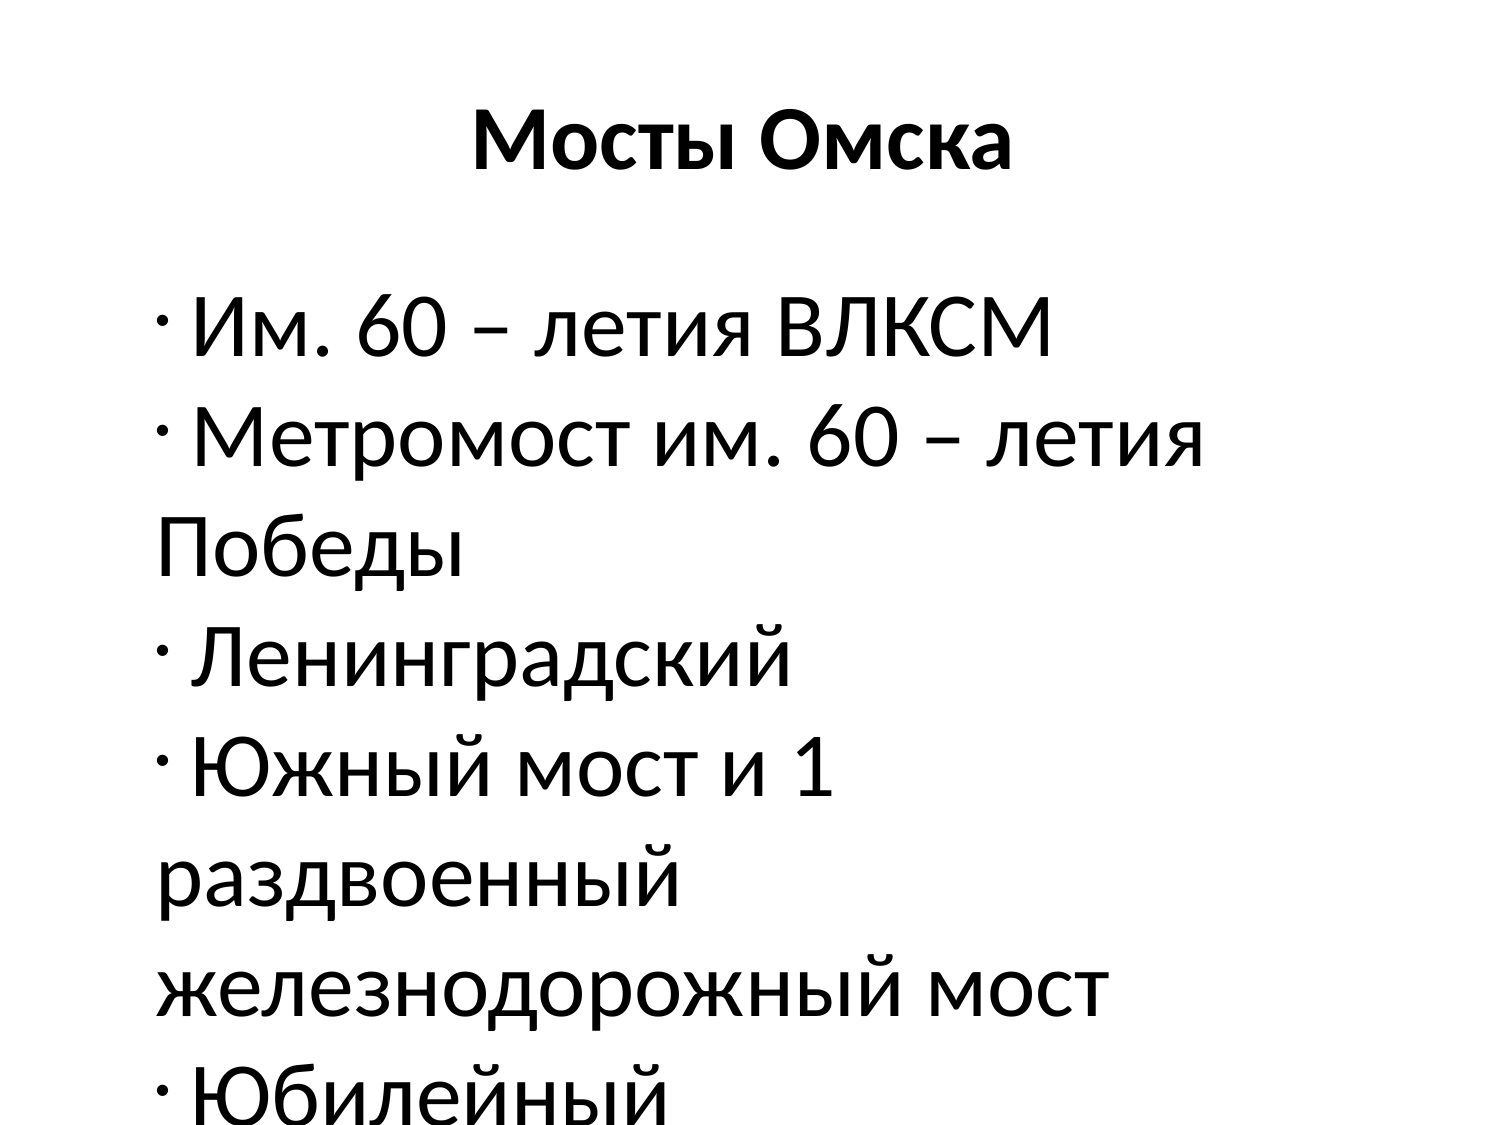

# Мосты Омска
 Им. 60 – летия ВЛКСМ
 Метромост им. 60 – летия Победы
 Ленинградский
 Южный мост и 1 раздвоенный железнодорожный мост
 Юбилейный
 Комсомольский
 Октябрьский
 Железнодорожный (через Омь)